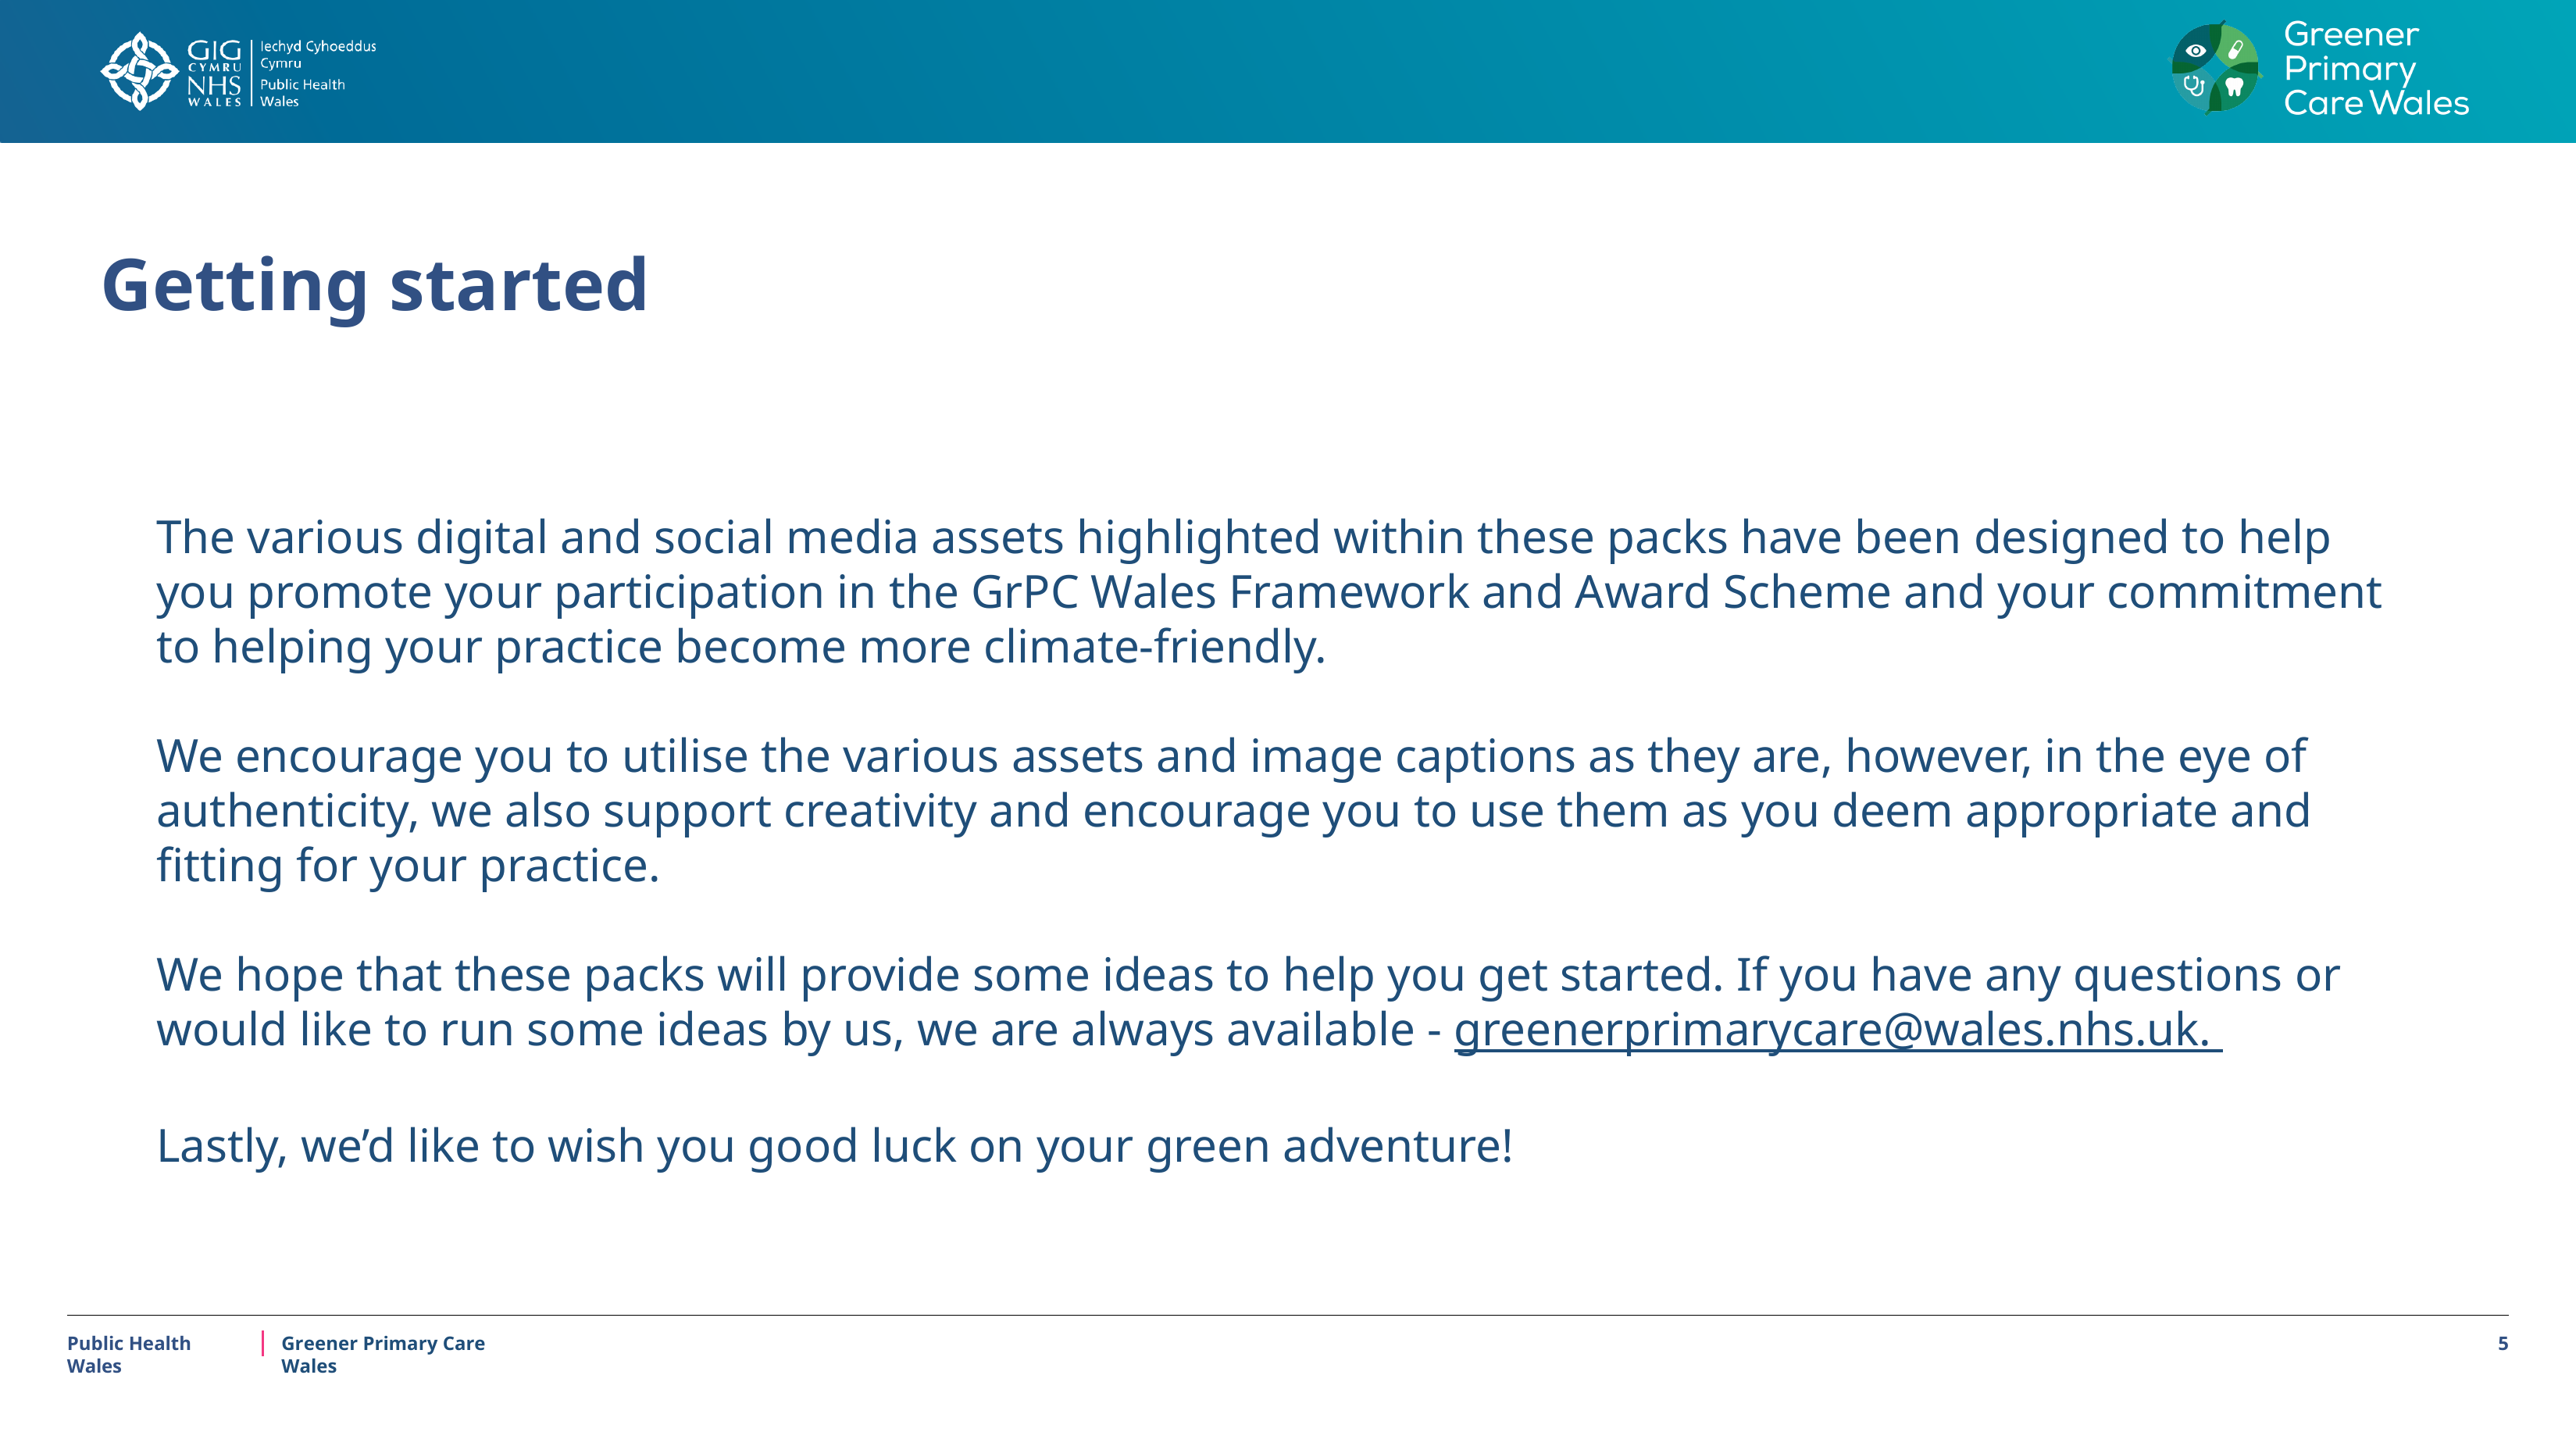

# Getting started
The various digital and social media assets highlighted within these packs have been designed to help you promote your participation in the GrPC Wales Framework and Award Scheme and your commitment to helping your practice become more climate-friendly.
We encourage you to utilise the various assets and image captions as they are, however, in the eye of authenticity, we also support creativity and encourage you to use them as you deem appropriate and fitting for your practice.
We hope that these packs will provide some ideas to help you get started. If you have any questions or would like to run some ideas by us, we are always available - greenerprimarycare@wales.nhs.uk.
Lastly, we’d like to wish you good luck on your green adventure!
Public Health Wales
Greener Primary Care Wales